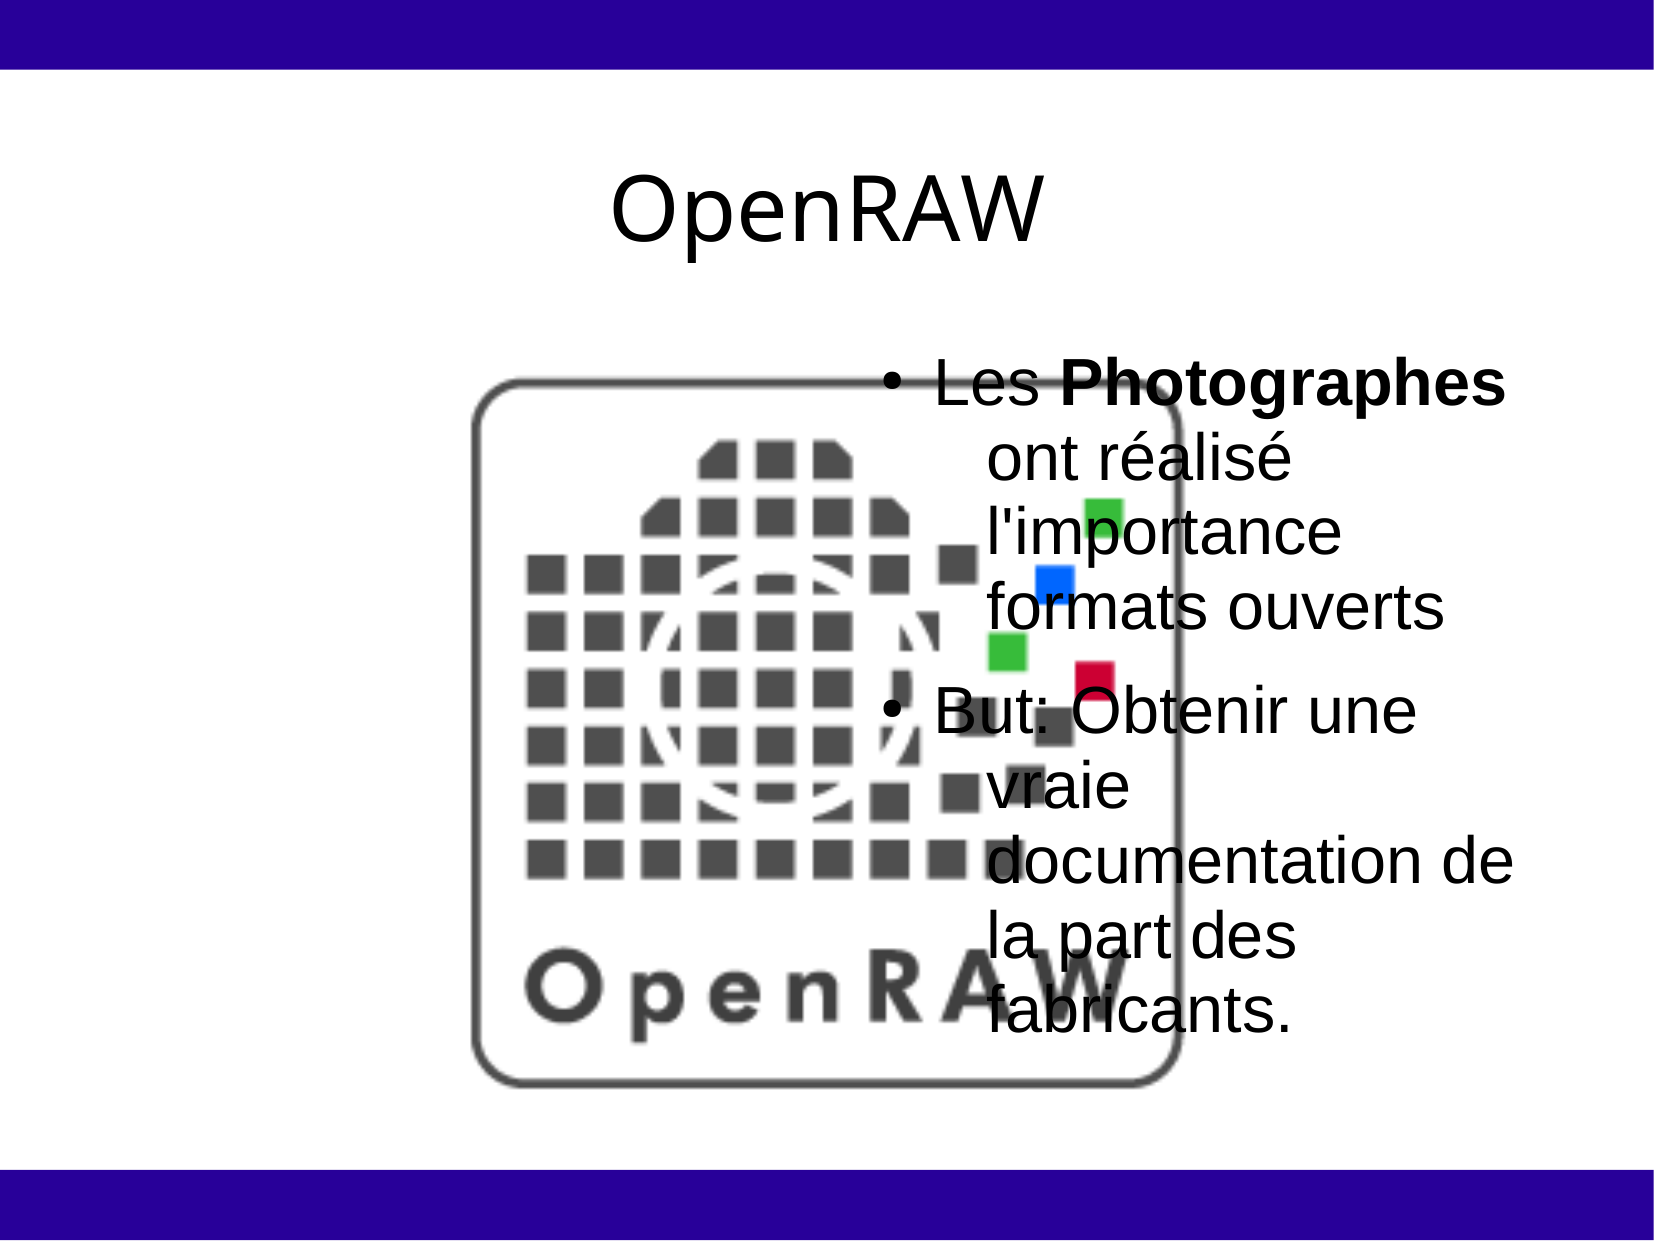

# OpenRAW
Les Photographes ont réalisé l'importance formats ouverts
But: Obtenir une vraie documentation de la part des fabricants.